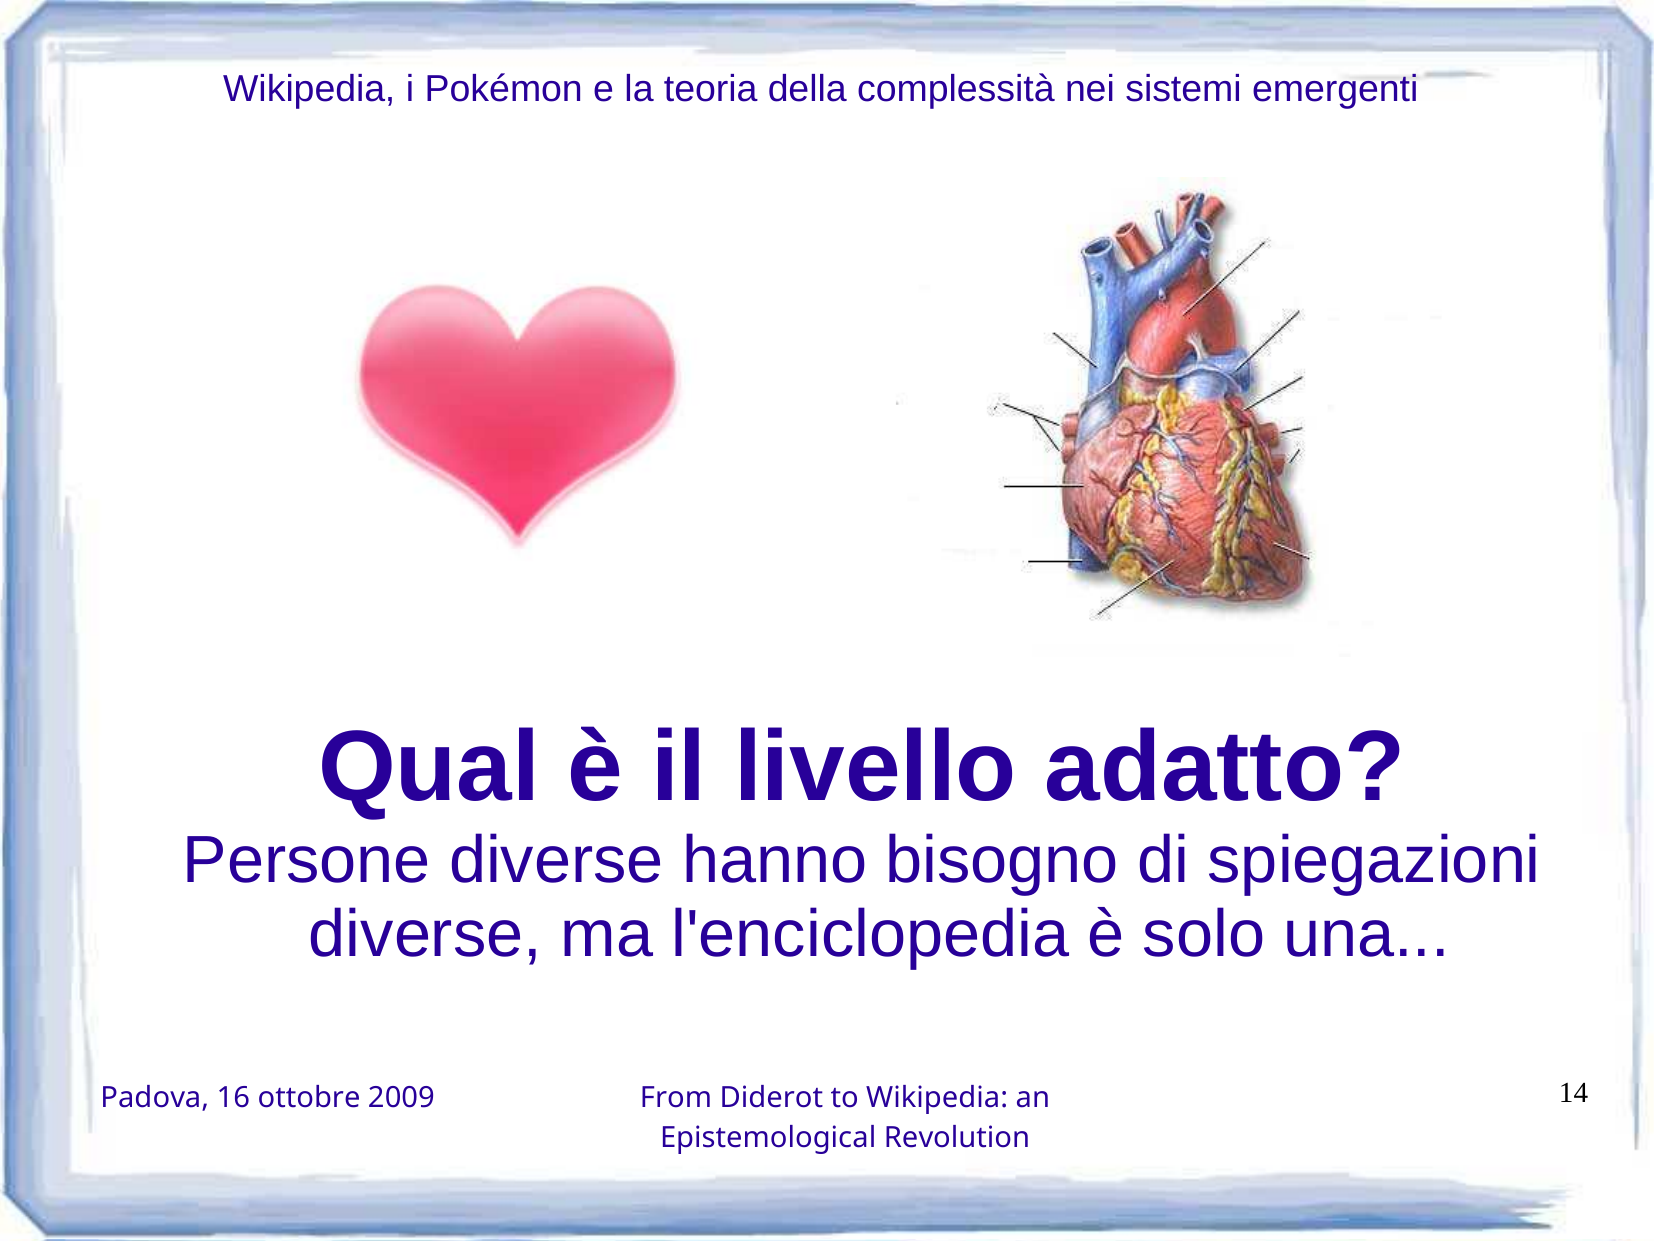

# Wikipedia, i Pokémon e la teoria della complessità nei sistemi emergenti
Qual è il livello adatto?
Persone diverse hanno bisogno di spiegazioni diverse, ma l'enciclopedia è solo una...
Diderot : Wikipedia = XVIII secolo : XXI secolo
14